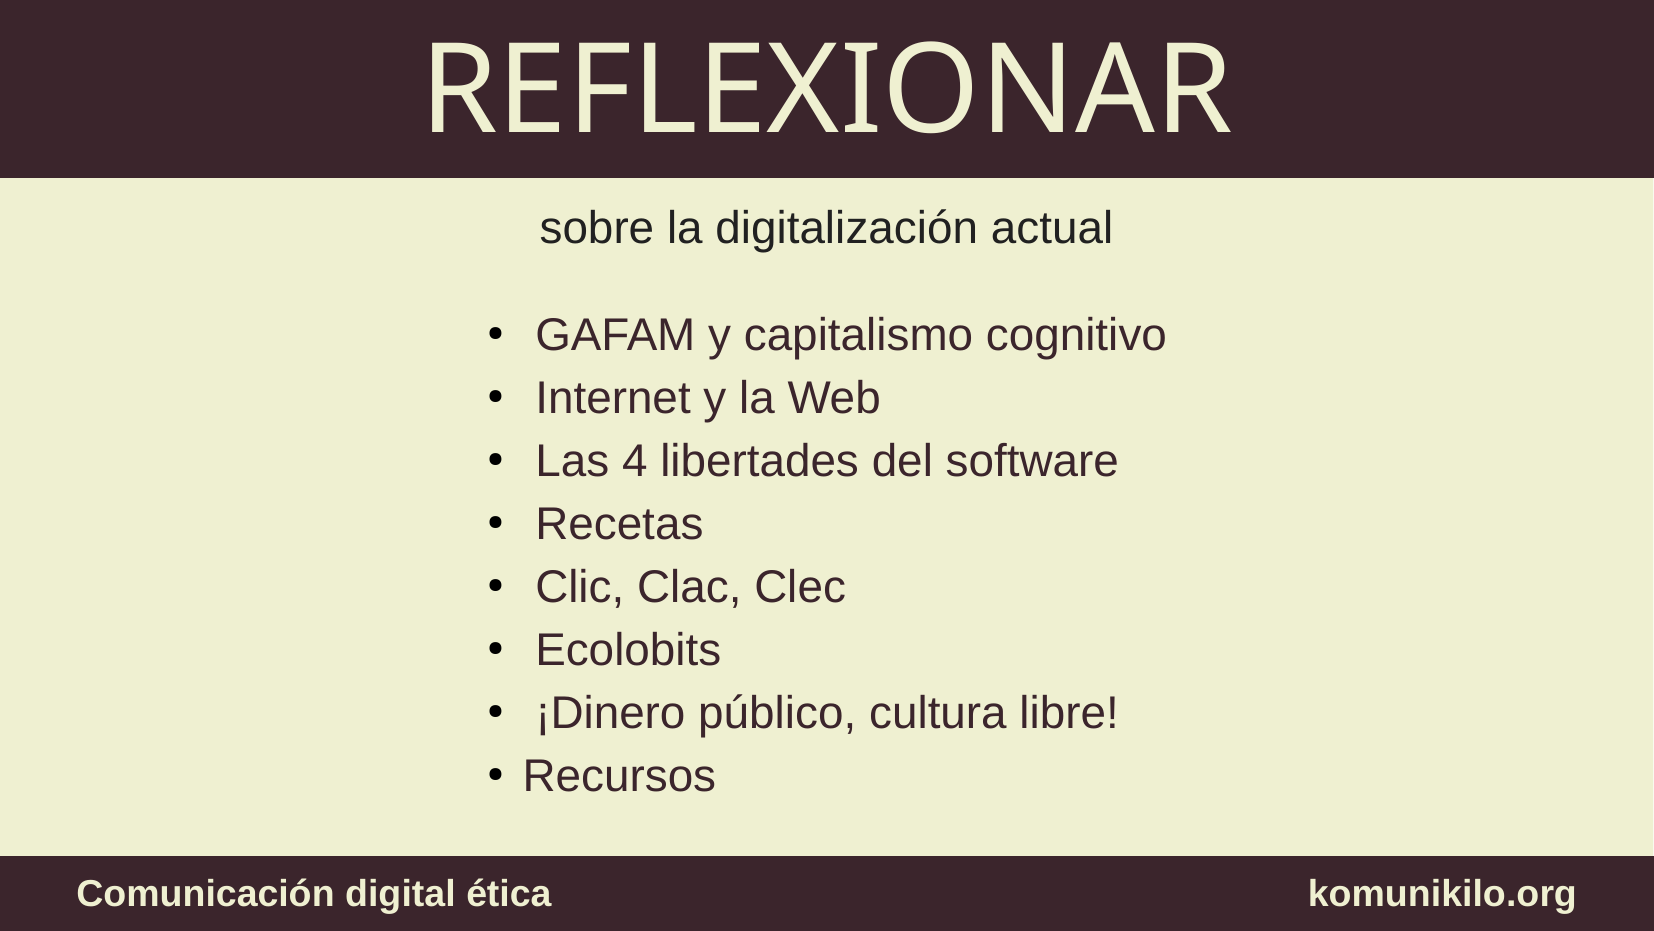

# REFLEXIONAR
sobre la digitalización actual
 GAFAM y capitalismo cognitivo
 Internet y la Web
 Las 4 libertades del software
 Recetas
 Clic, Clac, Clec
 Ecolobits
 ¡Dinero público, cultura libre!
Recursos
Comunicación digital ética komunikilo.org